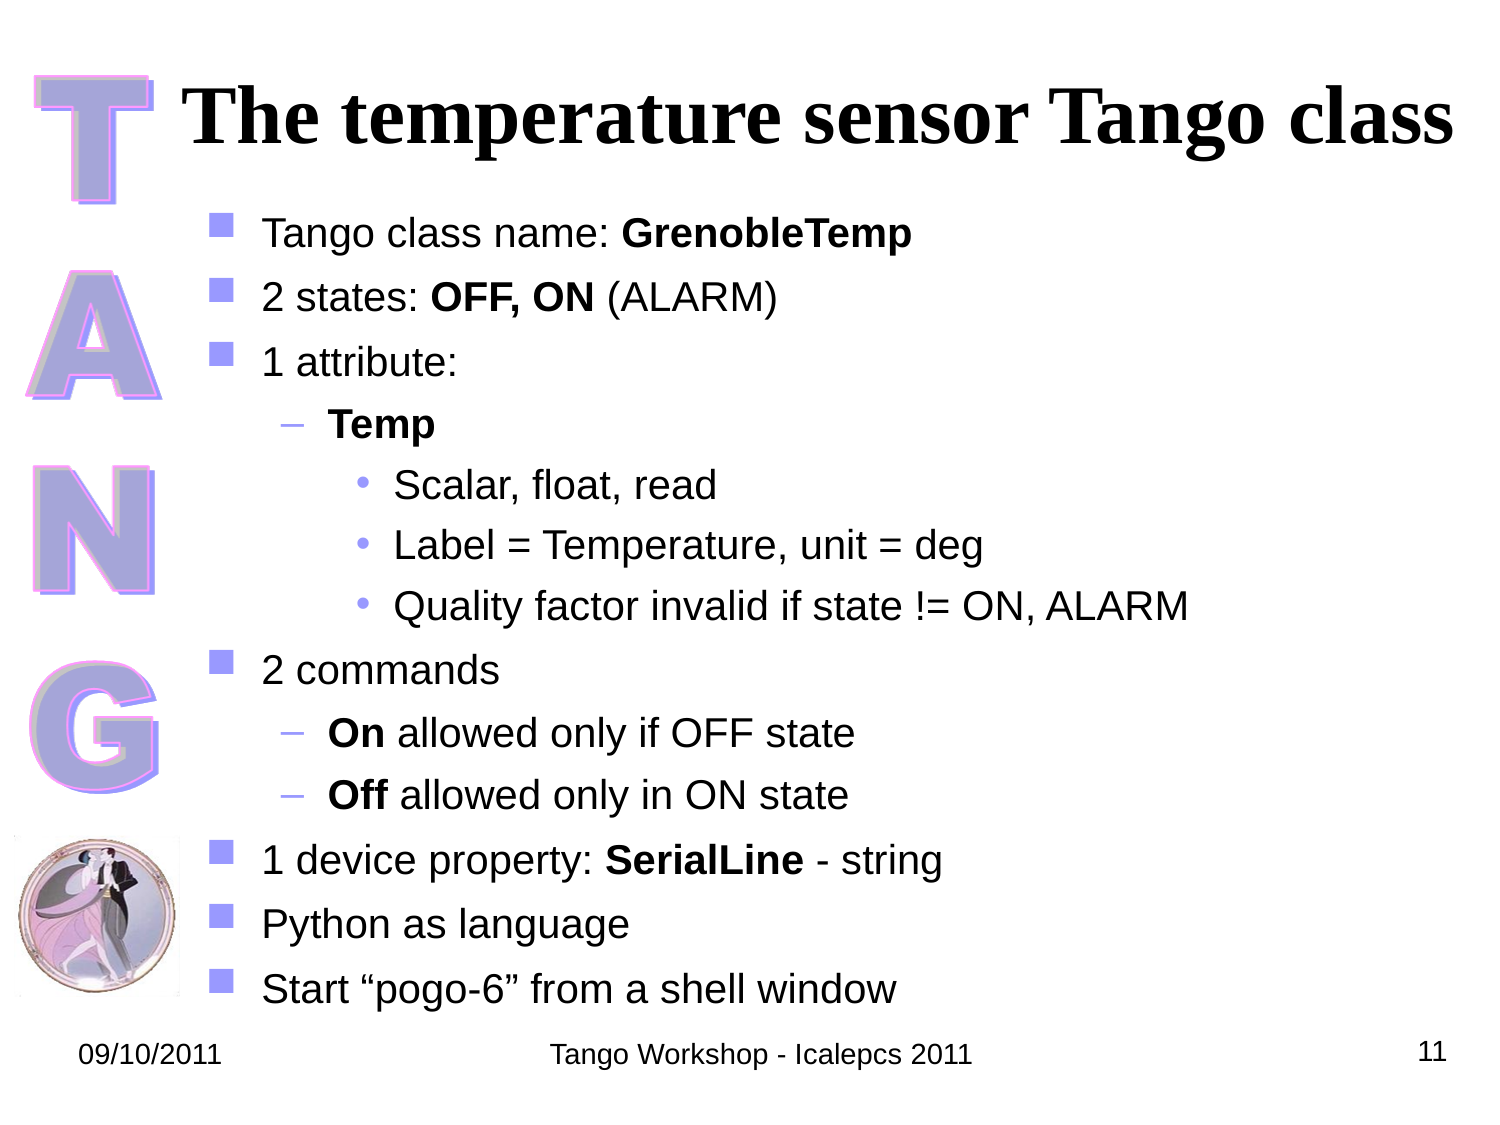

# The temperature sensor Tango class
Tango class name: GrenobleTemp
2 states: OFF, ON (ALARM)
1 attribute:
Temp
Scalar, float, read
Label = Temperature, unit = deg
Quality factor invalid if state != ON, ALARM
2 commands
On allowed only if OFF state
Off allowed only in ON state
1 device property: SerialLine - string
Python as language
Start “pogo-6” from a shell window
11
09/10/2011
Tango workshop - Icalepcs 2011